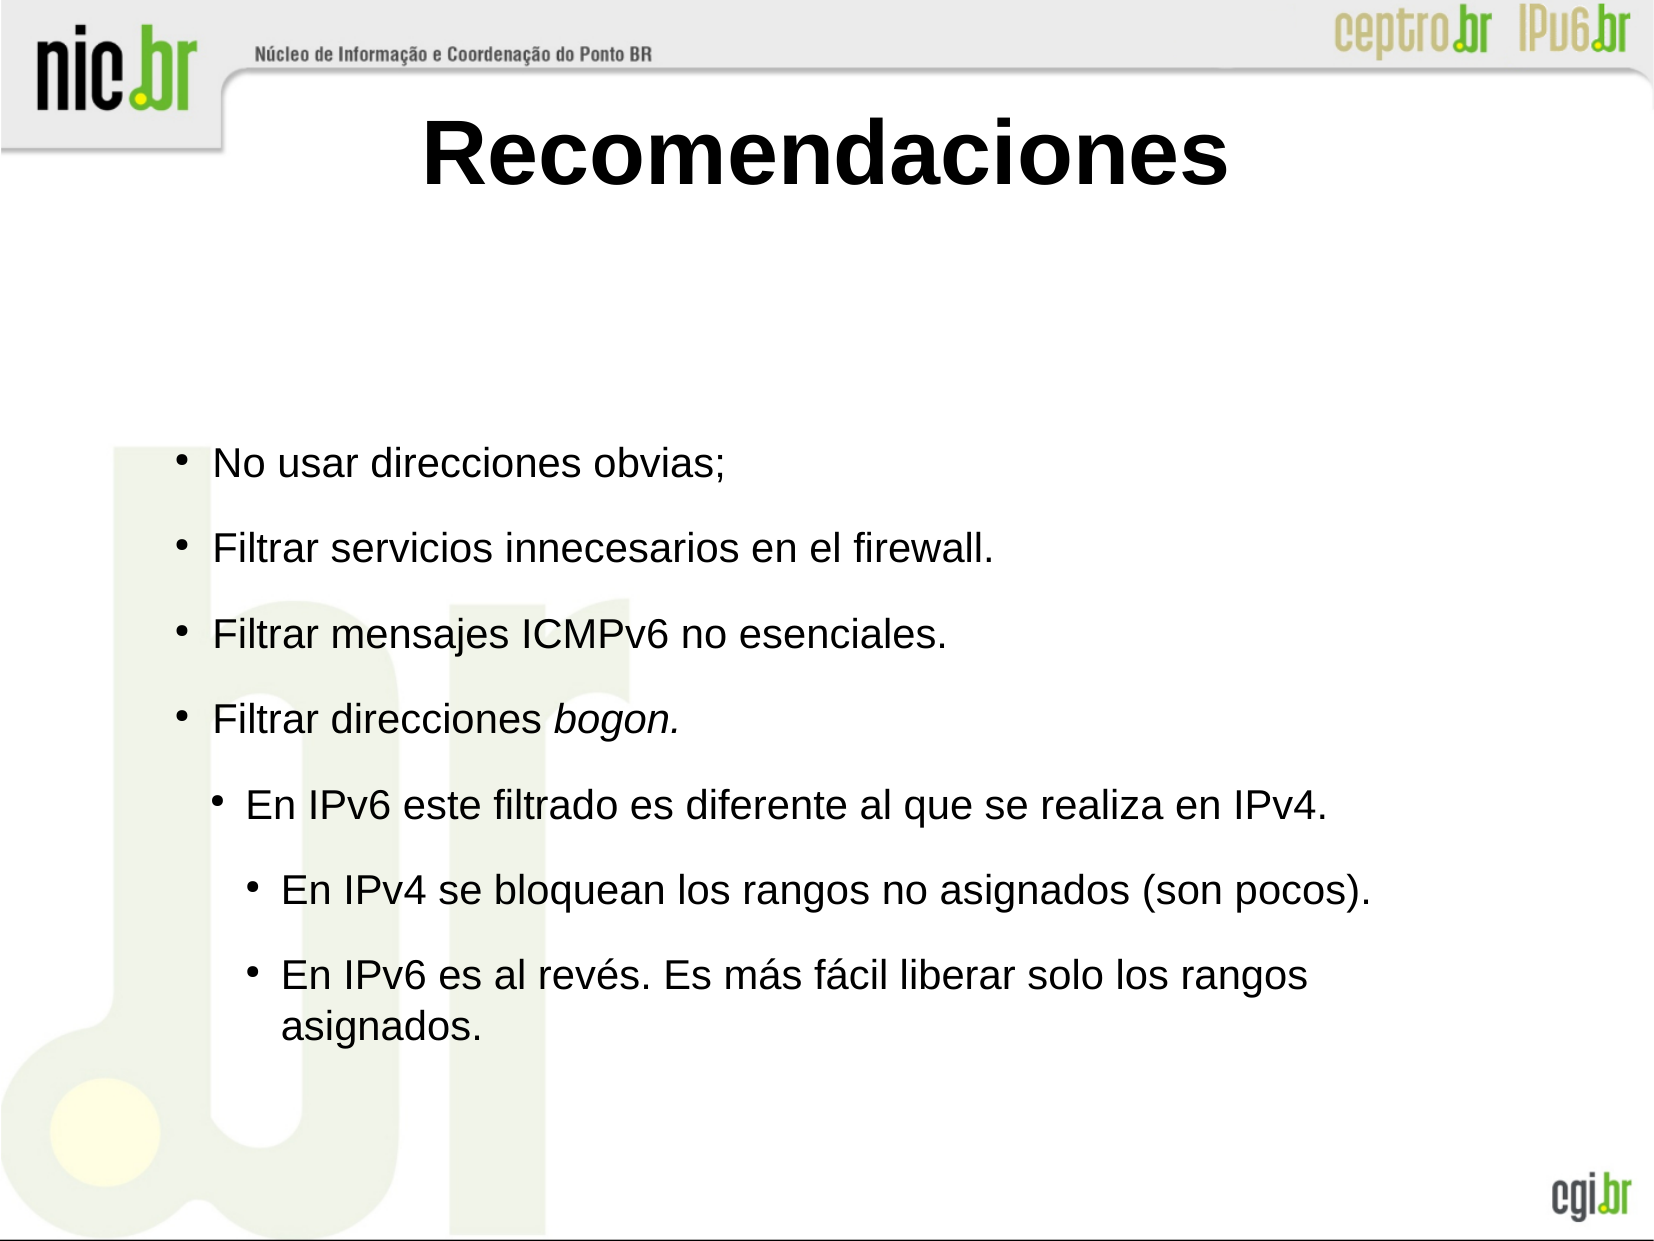

Recomendaciones
 No usar direcciones obvias;
 Filtrar servicios innecesarios en el firewall.
 Filtrar mensajes ICMPv6 no esenciales.
 Filtrar direcciones bogon.
En IPv6 este filtrado es diferente al que se realiza en IPv4.
En IPv4 se bloquean los rangos no asignados (son pocos).
En IPv6 es al revés. Es más fácil liberar solo los rangos asignados.